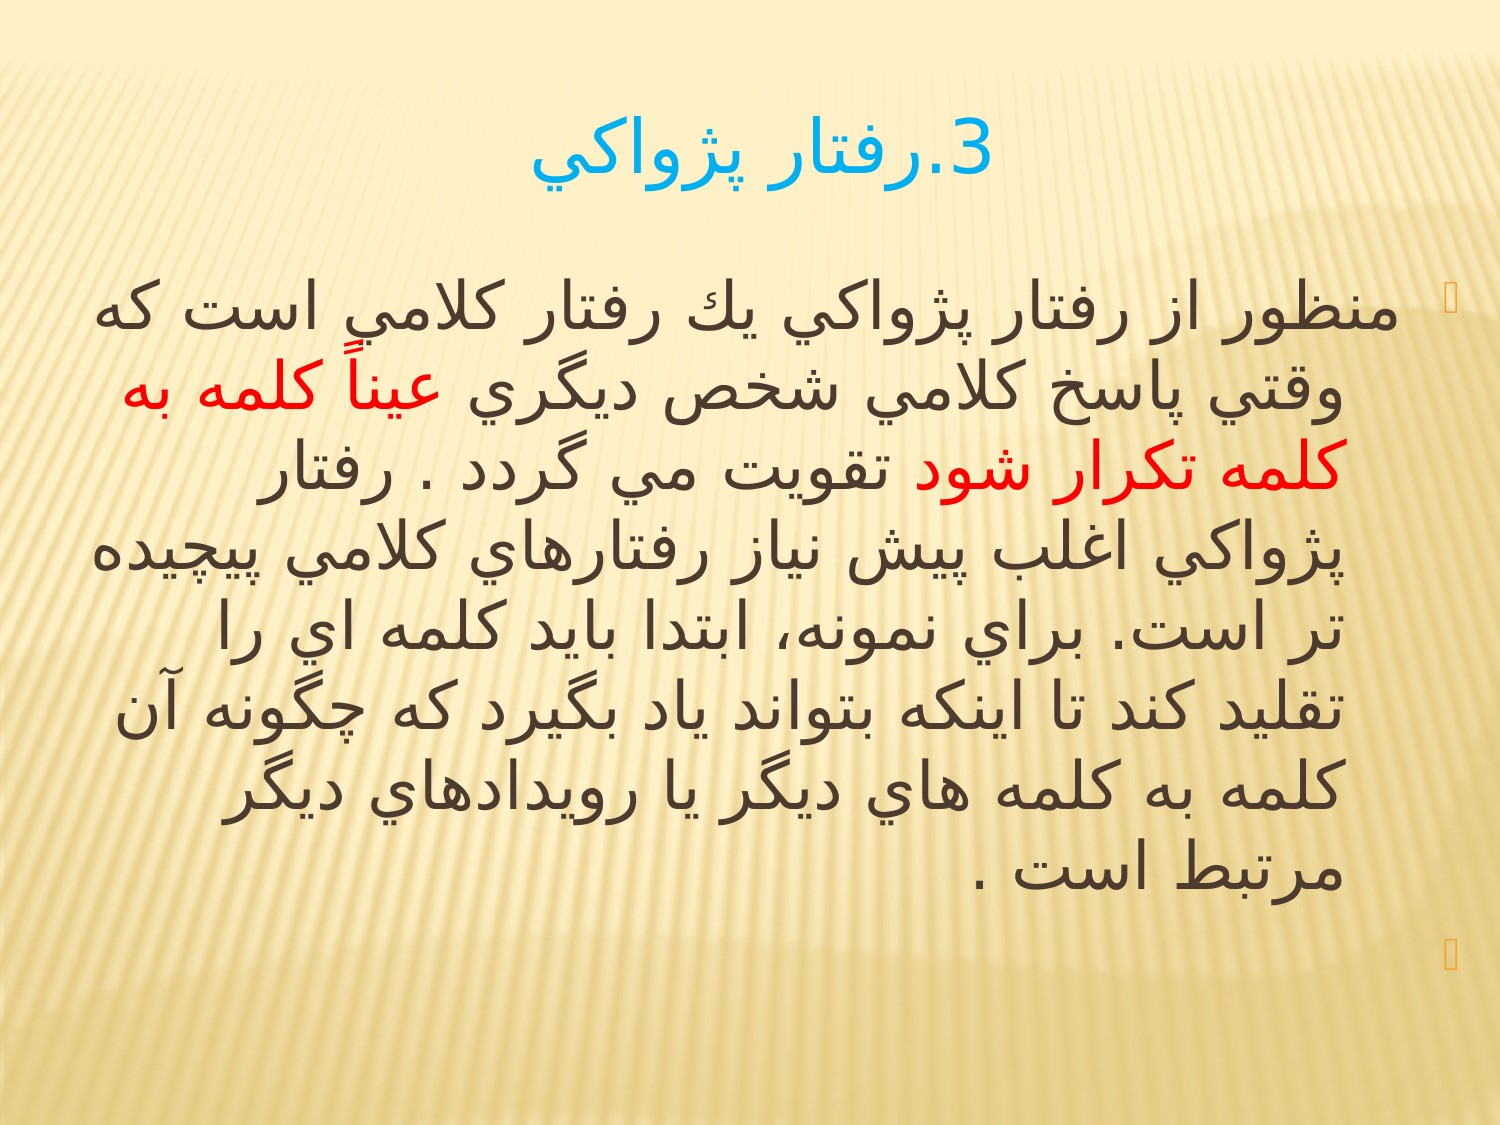

# 3.رفتار پژواكي
منظور از رفتار پژواكي يك رفتار كلامي است كه وقتي پاسخ كلامي شخص ديگري عيناً كلمه به كلمه تكرار شود تقويت مي گردد . رفتار پژواكي اغلب پيش نياز رفتارهاي كلامي پيچيده تر است. براي نمونه، ابتدا بايد كلمه اي را تقليد كند تا اينكه بتواند ياد بگيرد كه چگونه آن كلمه به كلمه هاي ديگر يا رويدادهاي ديگر مرتبط است .